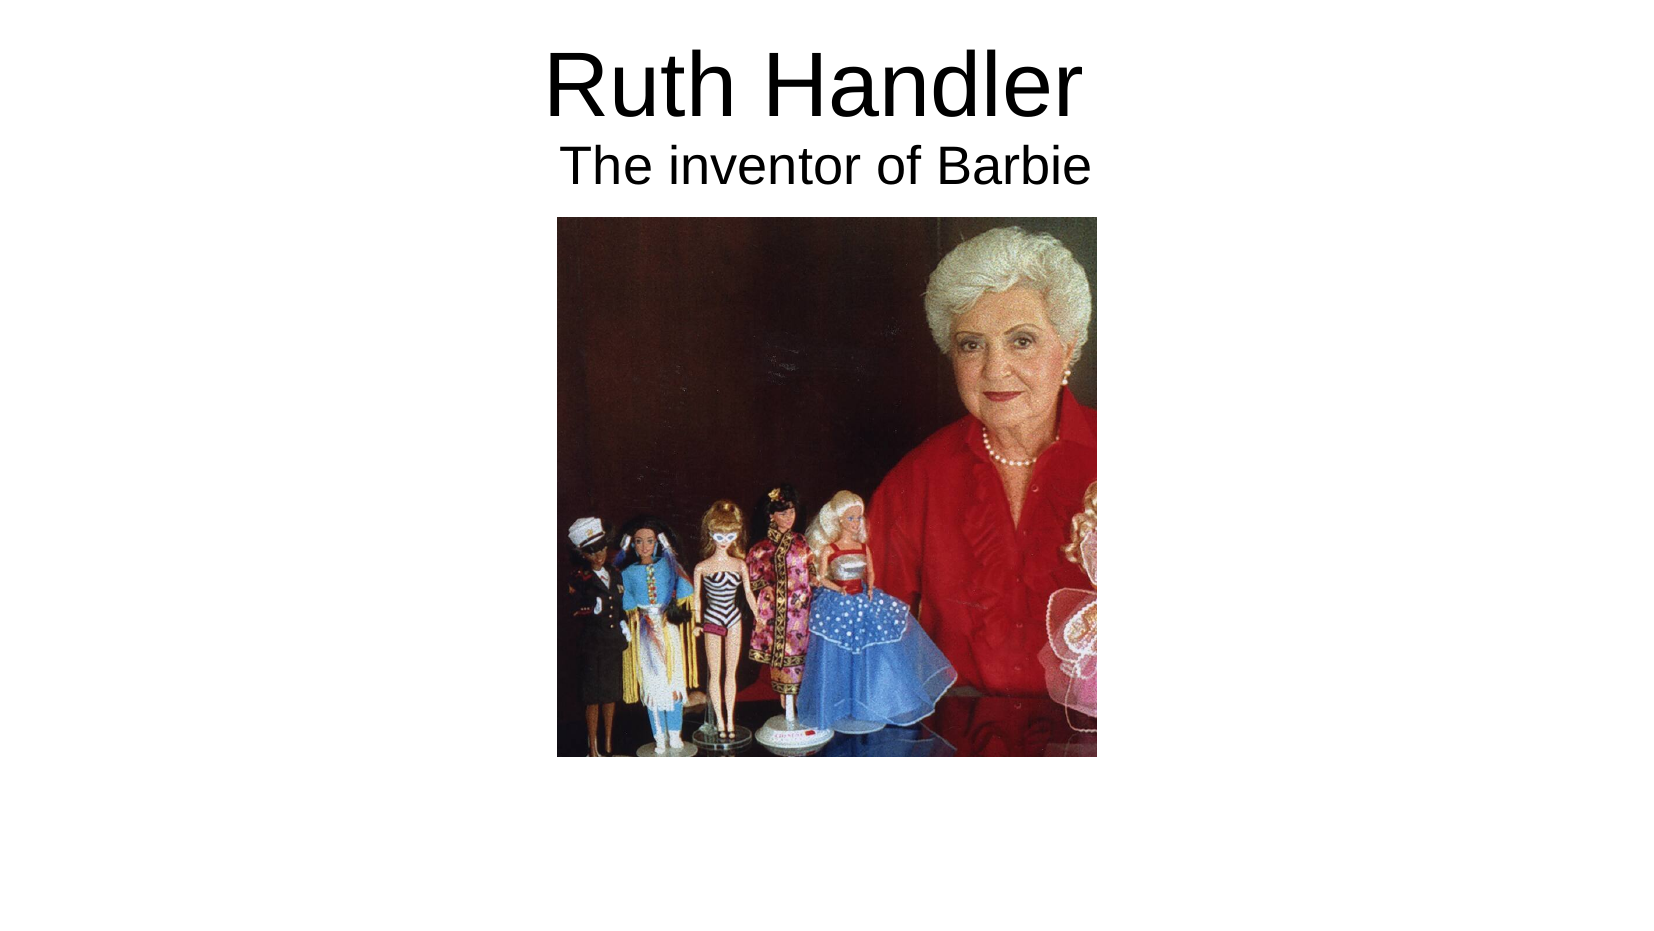

# Ruth Handler The inventor of Barbie